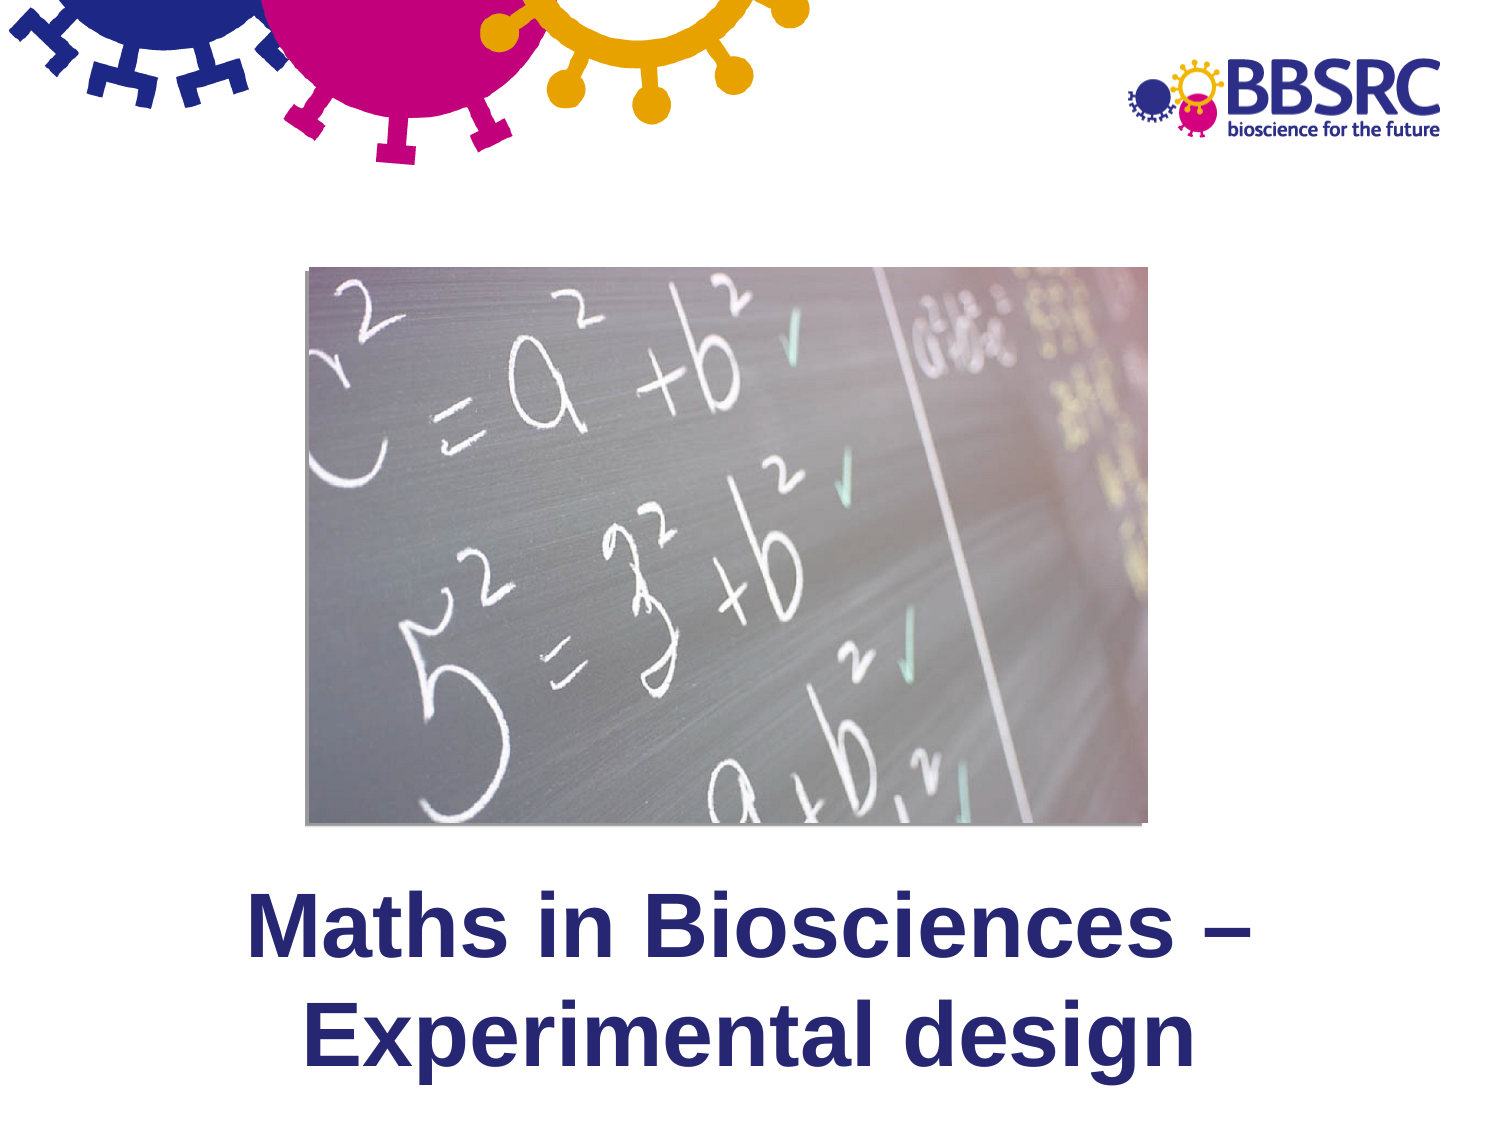

# Maths in Biosciences – Experimental design